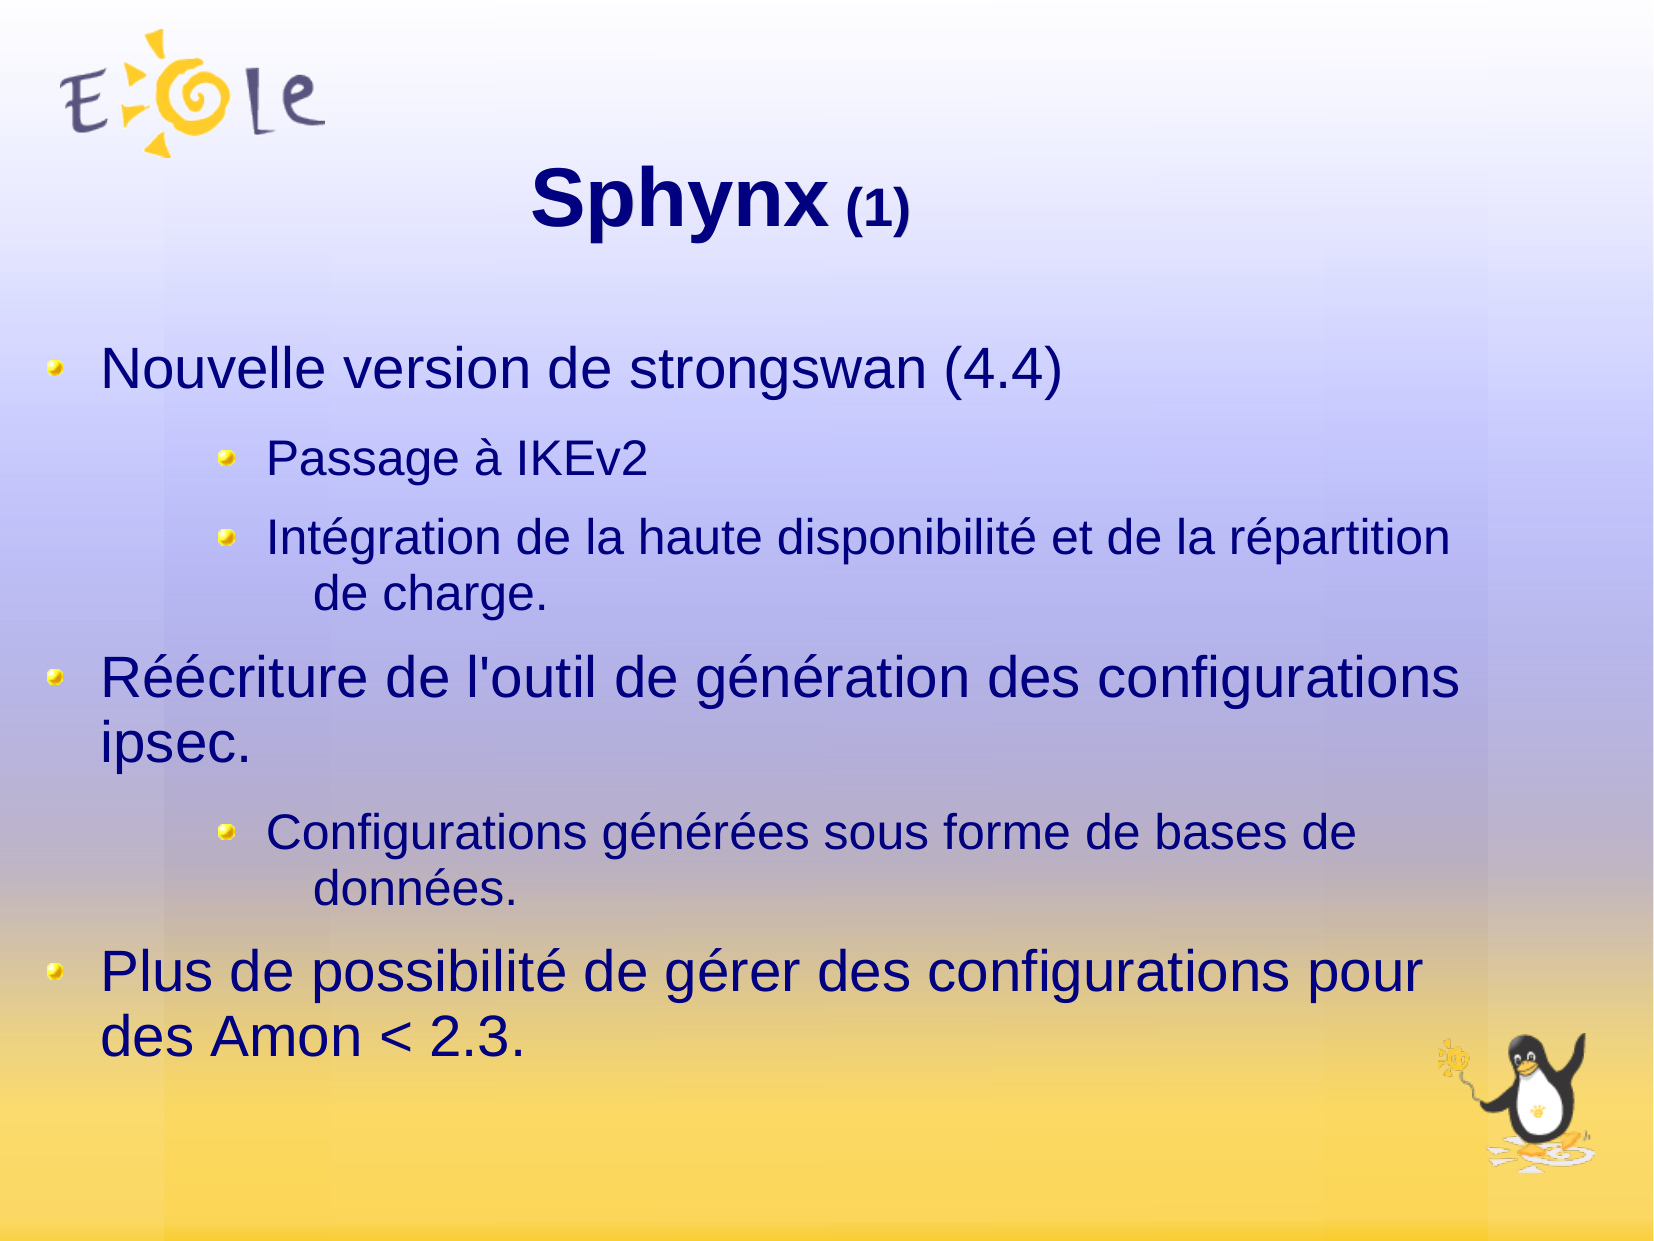

Sphynx (1)
# Nouvelle version de strongswan (4.4)
Passage à IKEv2
Intégration de la haute disponibilité et de la répartition de charge.
Réécriture de l'outil de génération des configurations ipsec.
Configurations générées sous forme de bases de données.
Plus de possibilité de gérer des configurations pour des Amon < 2.3.